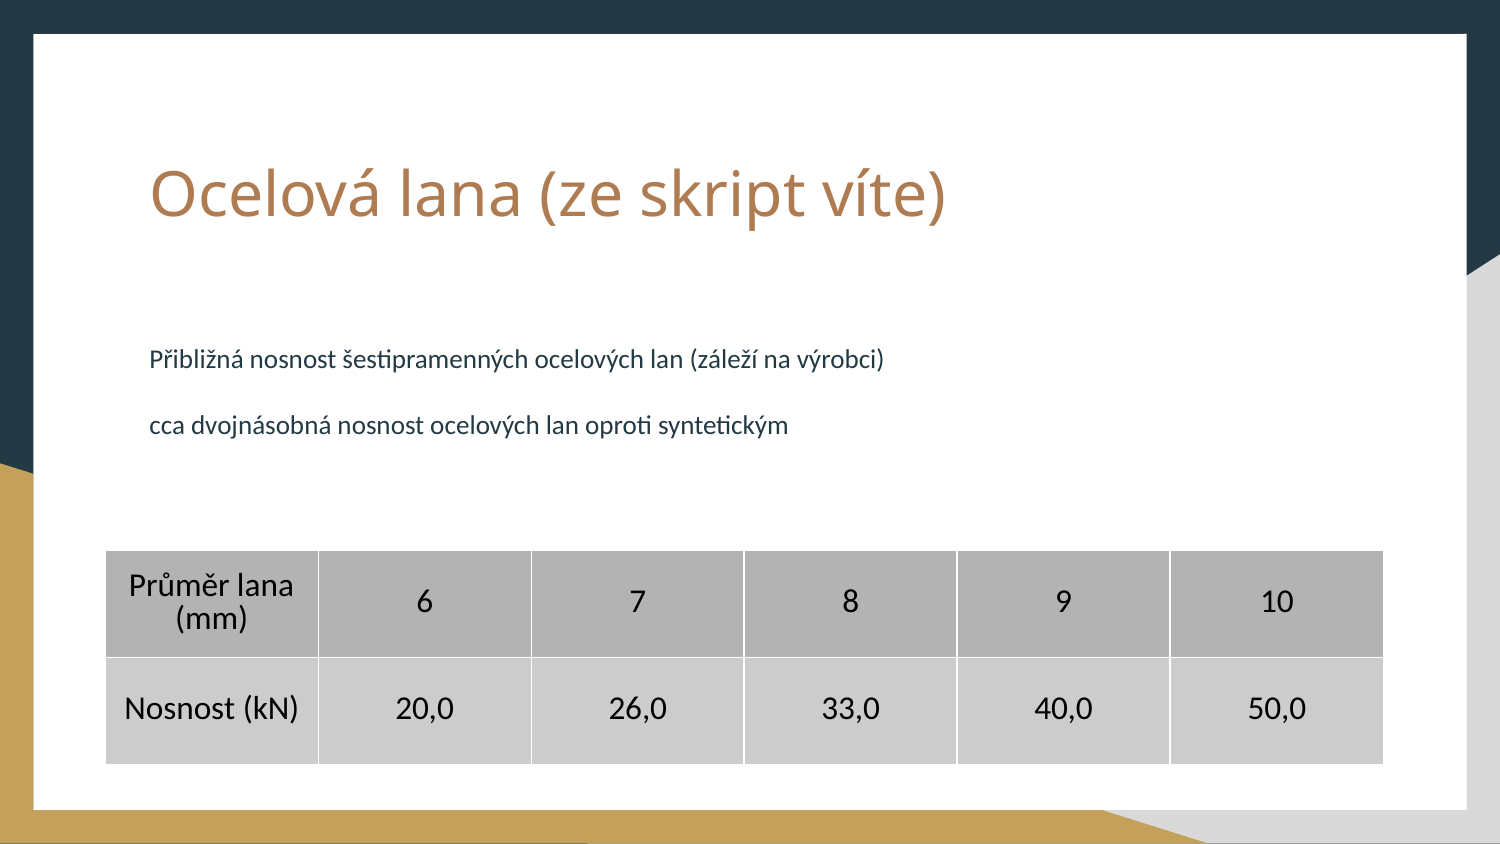

# Ocelová lana (ze skript víte)
Přibližná nosnost šestipramenných ocelových lan (záleží na výrobci)
cca dvojnásobná nosnost ocelových lan oproti syntetickým
| Průměr lana (mm) | 6 | 7 | 8 | 9 | 10 |
| --- | --- | --- | --- | --- | --- |
| Nosnost (kN) | 20,0 | 26,0 | 33,0 | 40,0 | 50,0 |